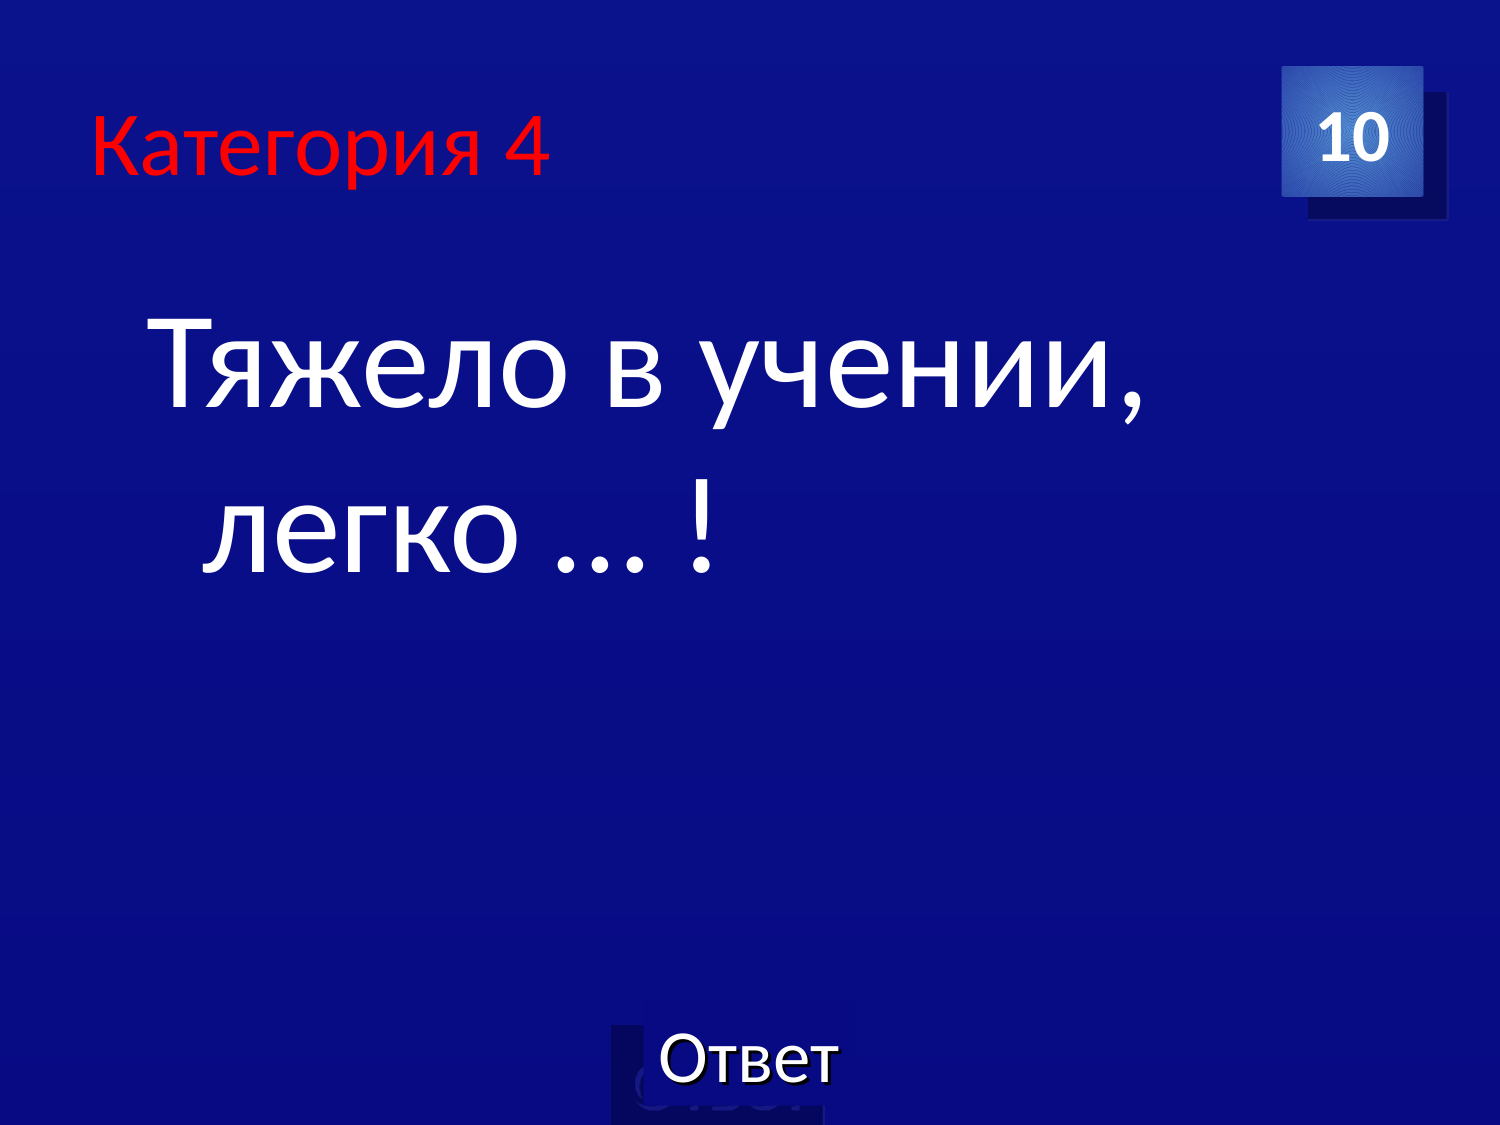

# Категория 4
10
Тяжело в учении, легко … !